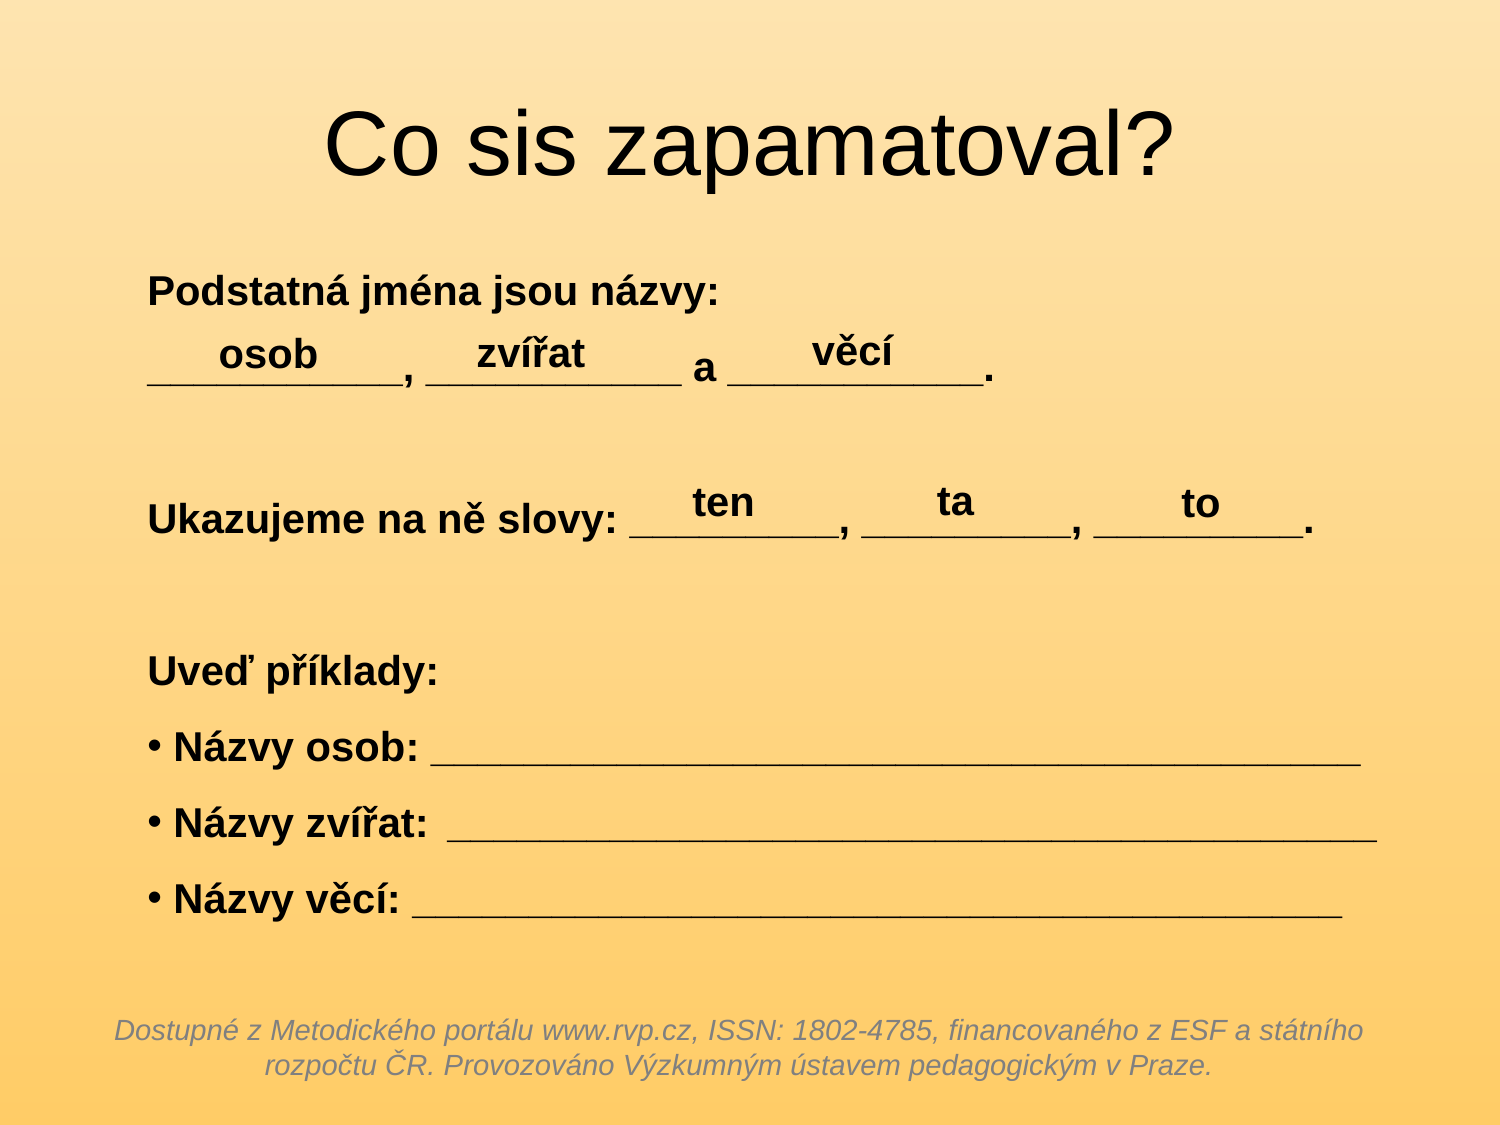

# Co sis zapamatoval?
Podstatná jména jsou názvy:
___________, ___________ a ___________.
Ukazujeme na ně slovy: _________, _________, _________.
Uveď příklady:
 Názvy osob: ________________________________________
 Názvy zvířat:	________________________________________
 Názvy věcí: ________________________________________
věcí
zvířat
osob
ta
ten
to
Dostupné z Metodického portálu www.rvp.cz, ISSN: 1802-4785, financovaného z ESF a státního rozpočtu ČR. Provozováno Výzkumným ústavem pedagogickým v Praze.